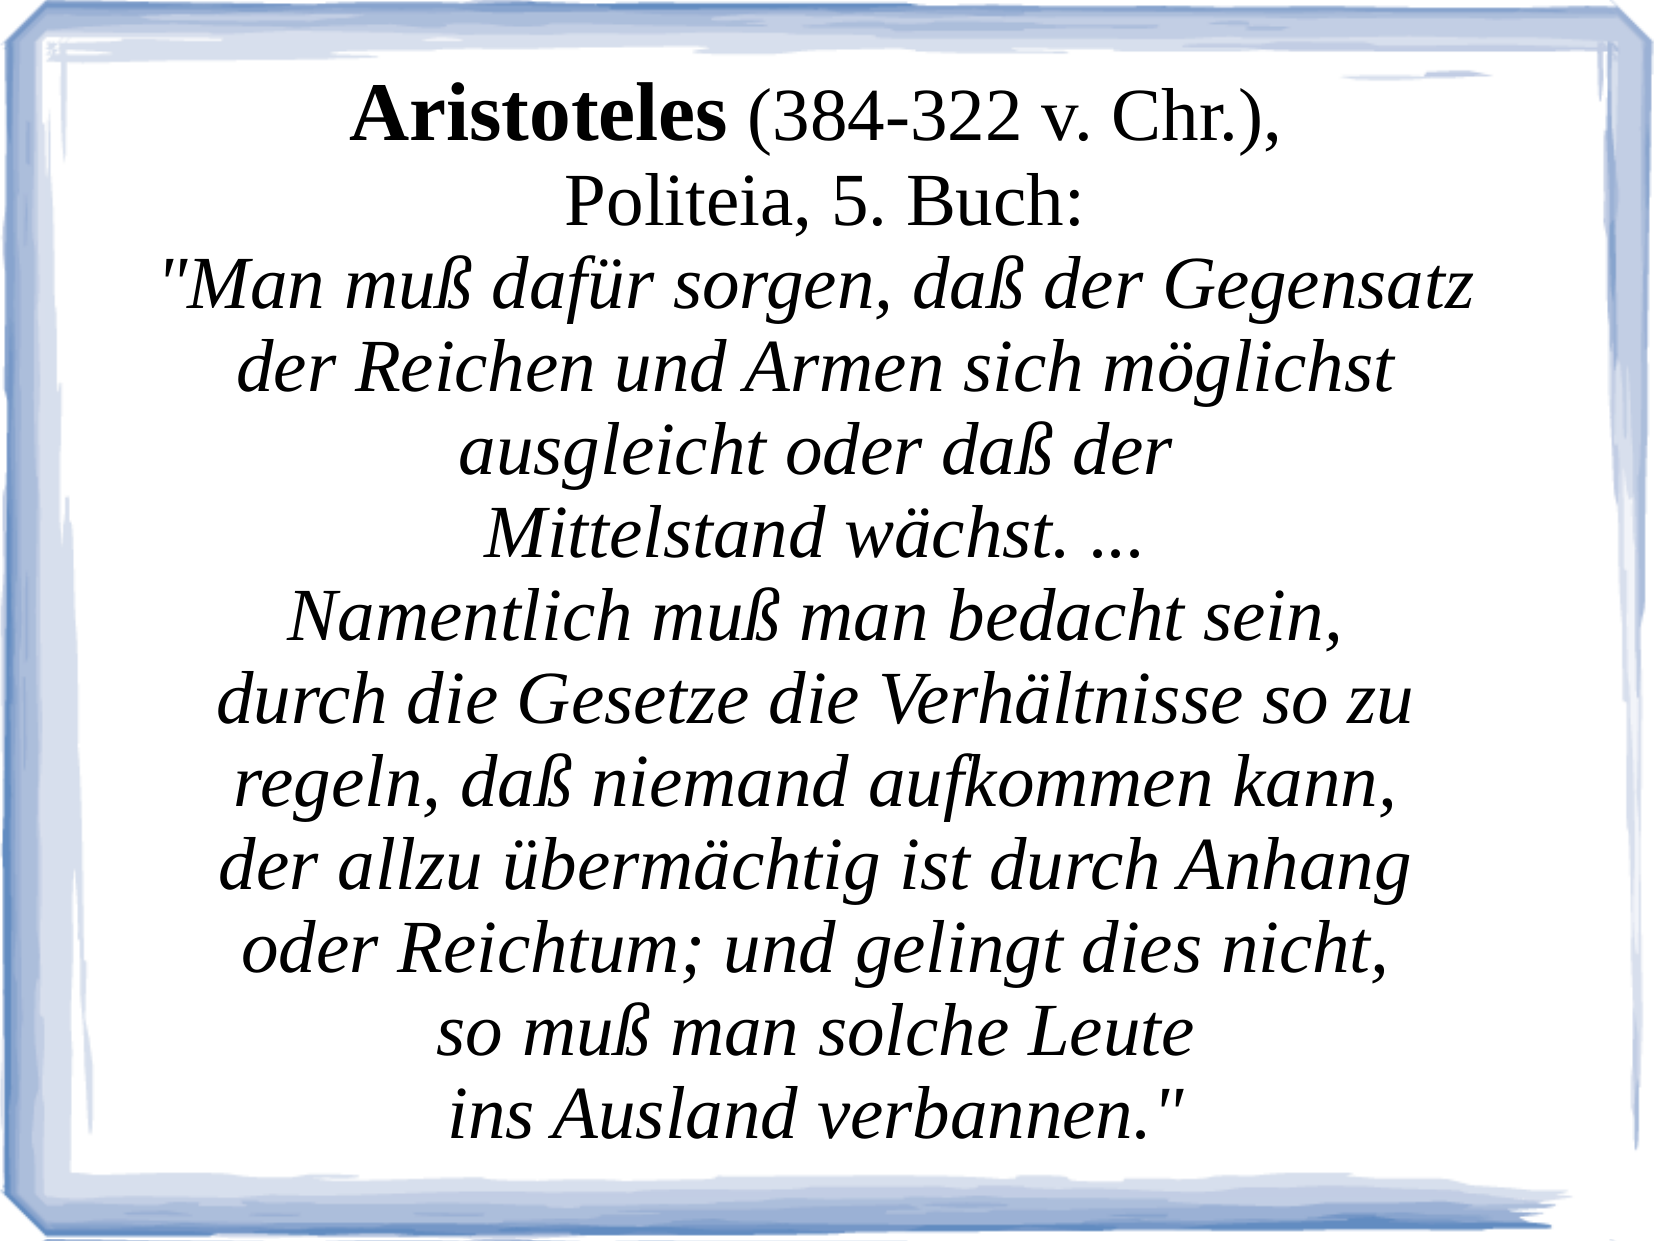

Aristoteles (384-322 v. Chr.),
Politeia, 5. Buch:
"Man muß dafür sorgen, daß der Gegensatz
der Reichen und Armen sich möglichst
ausgleicht oder daß der
Mittelstand wächst. ...
Namentlich muß man bedacht sein,
durch die Gesetze die Verhältnisse so zu
regeln, daß niemand aufkommen kann,
der allzu übermächtig ist durch Anhang
oder Reichtum; und gelingt dies nicht,
so muß man solche Leute
ins Ausland verbannen."